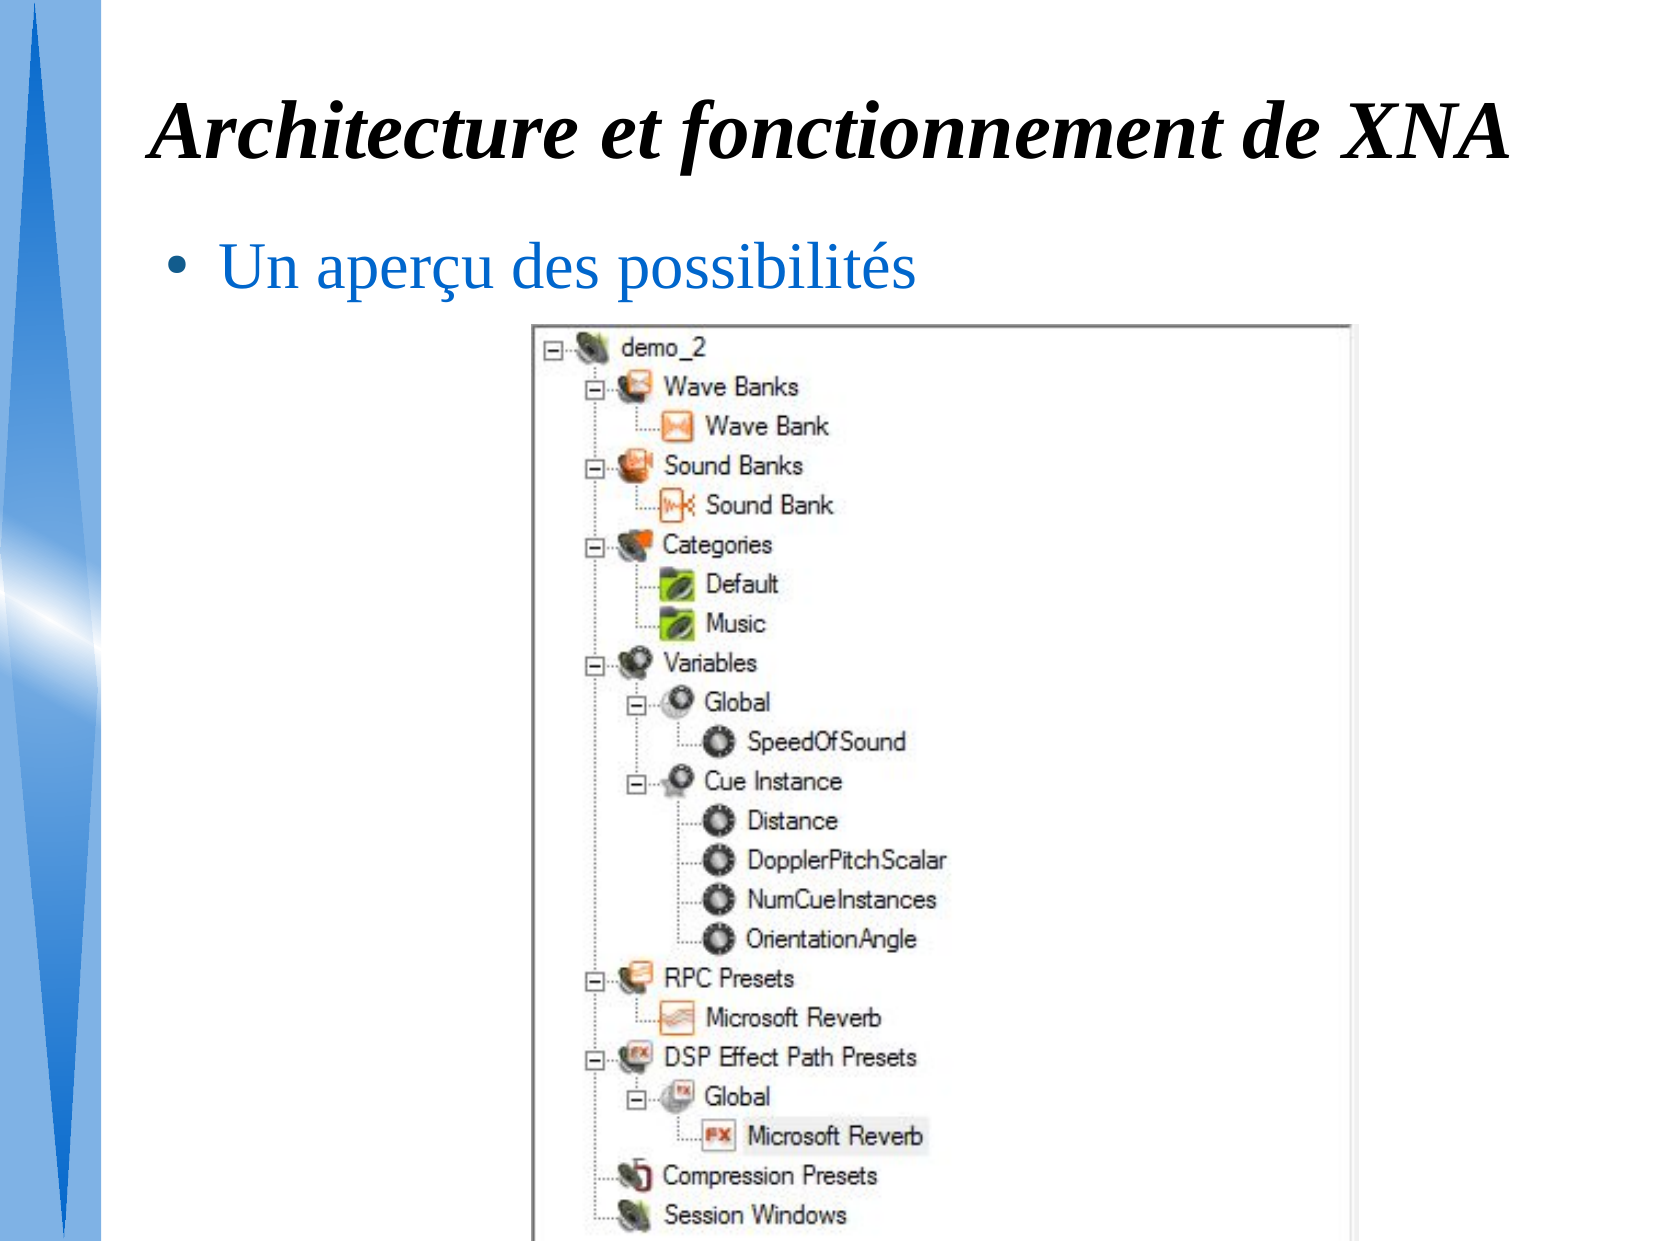

# Architecture et fonctionnement de XNA
Un aperçu des possibilités